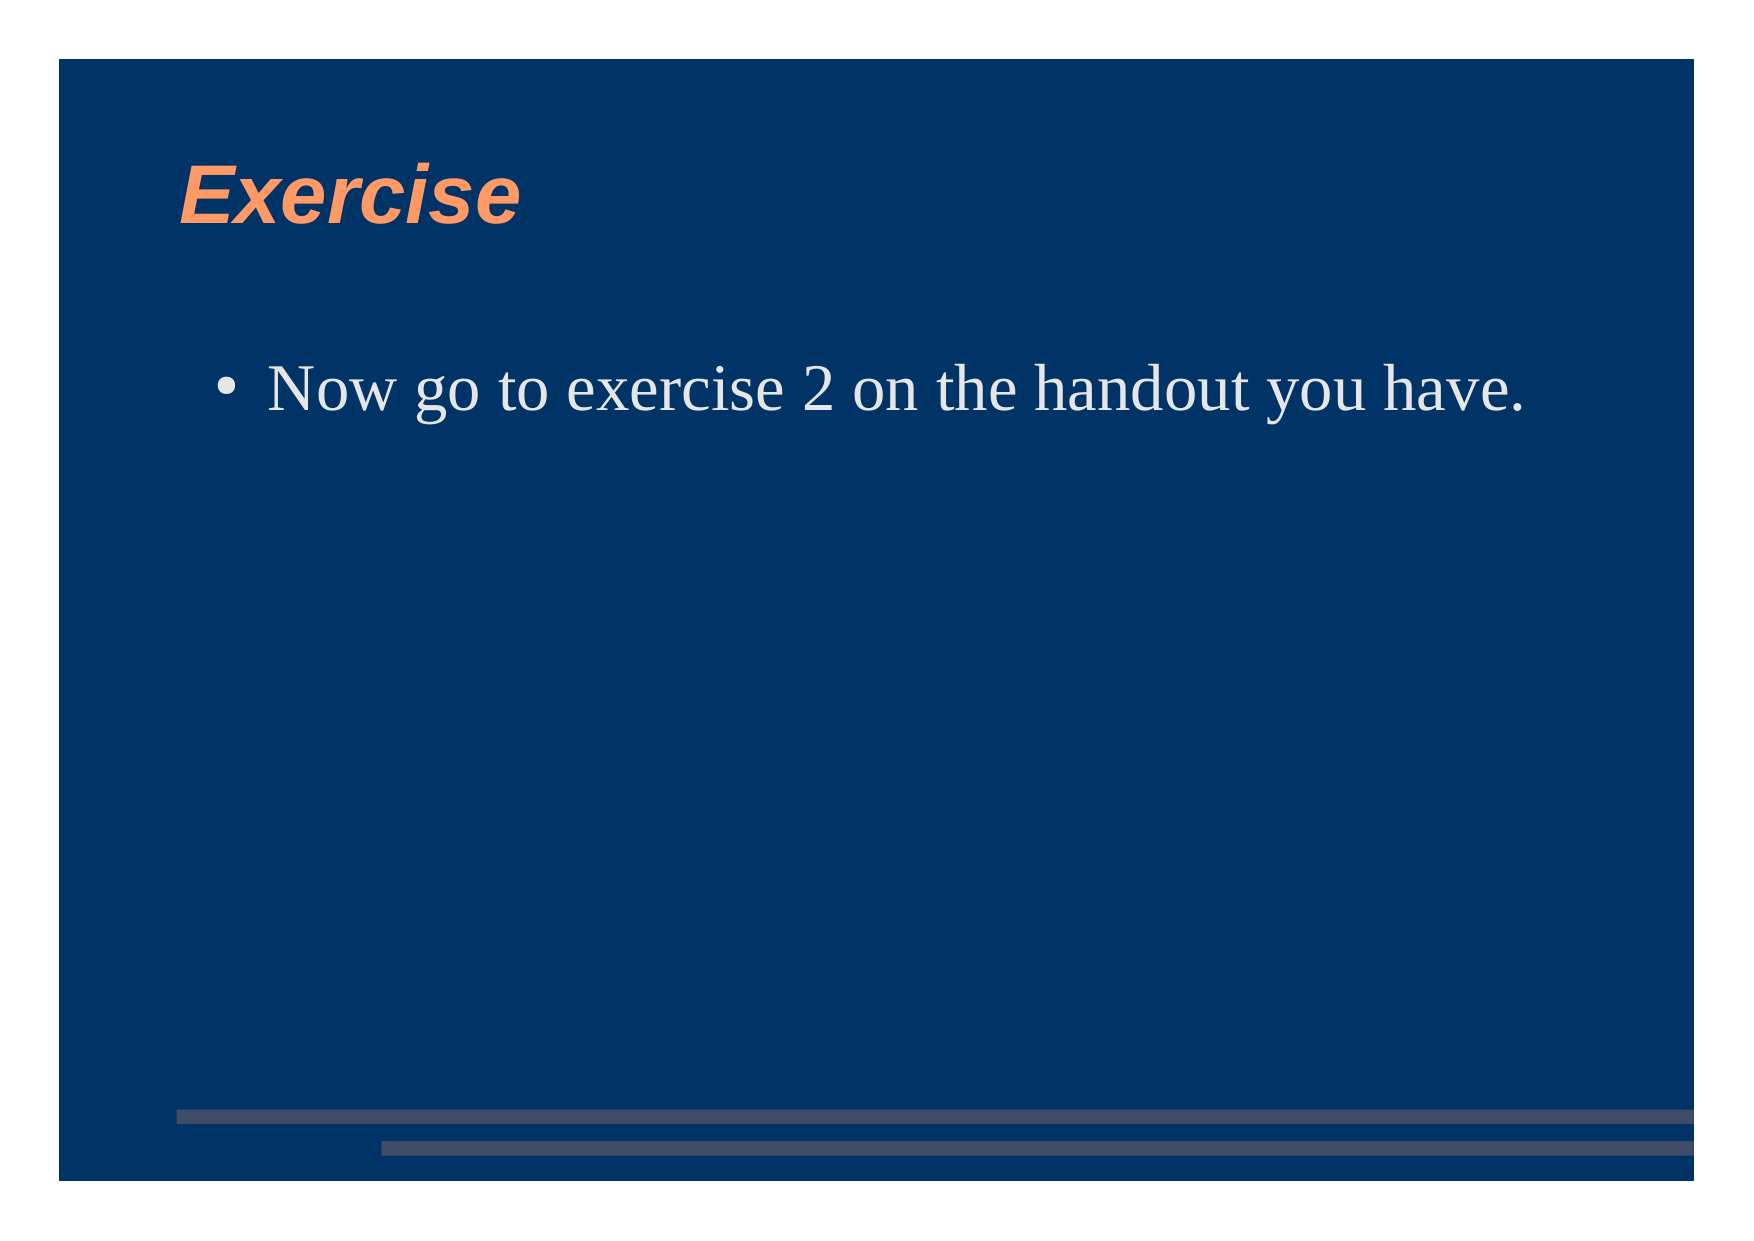

# Exercise
Now go to exercise 2 on the handout you have.